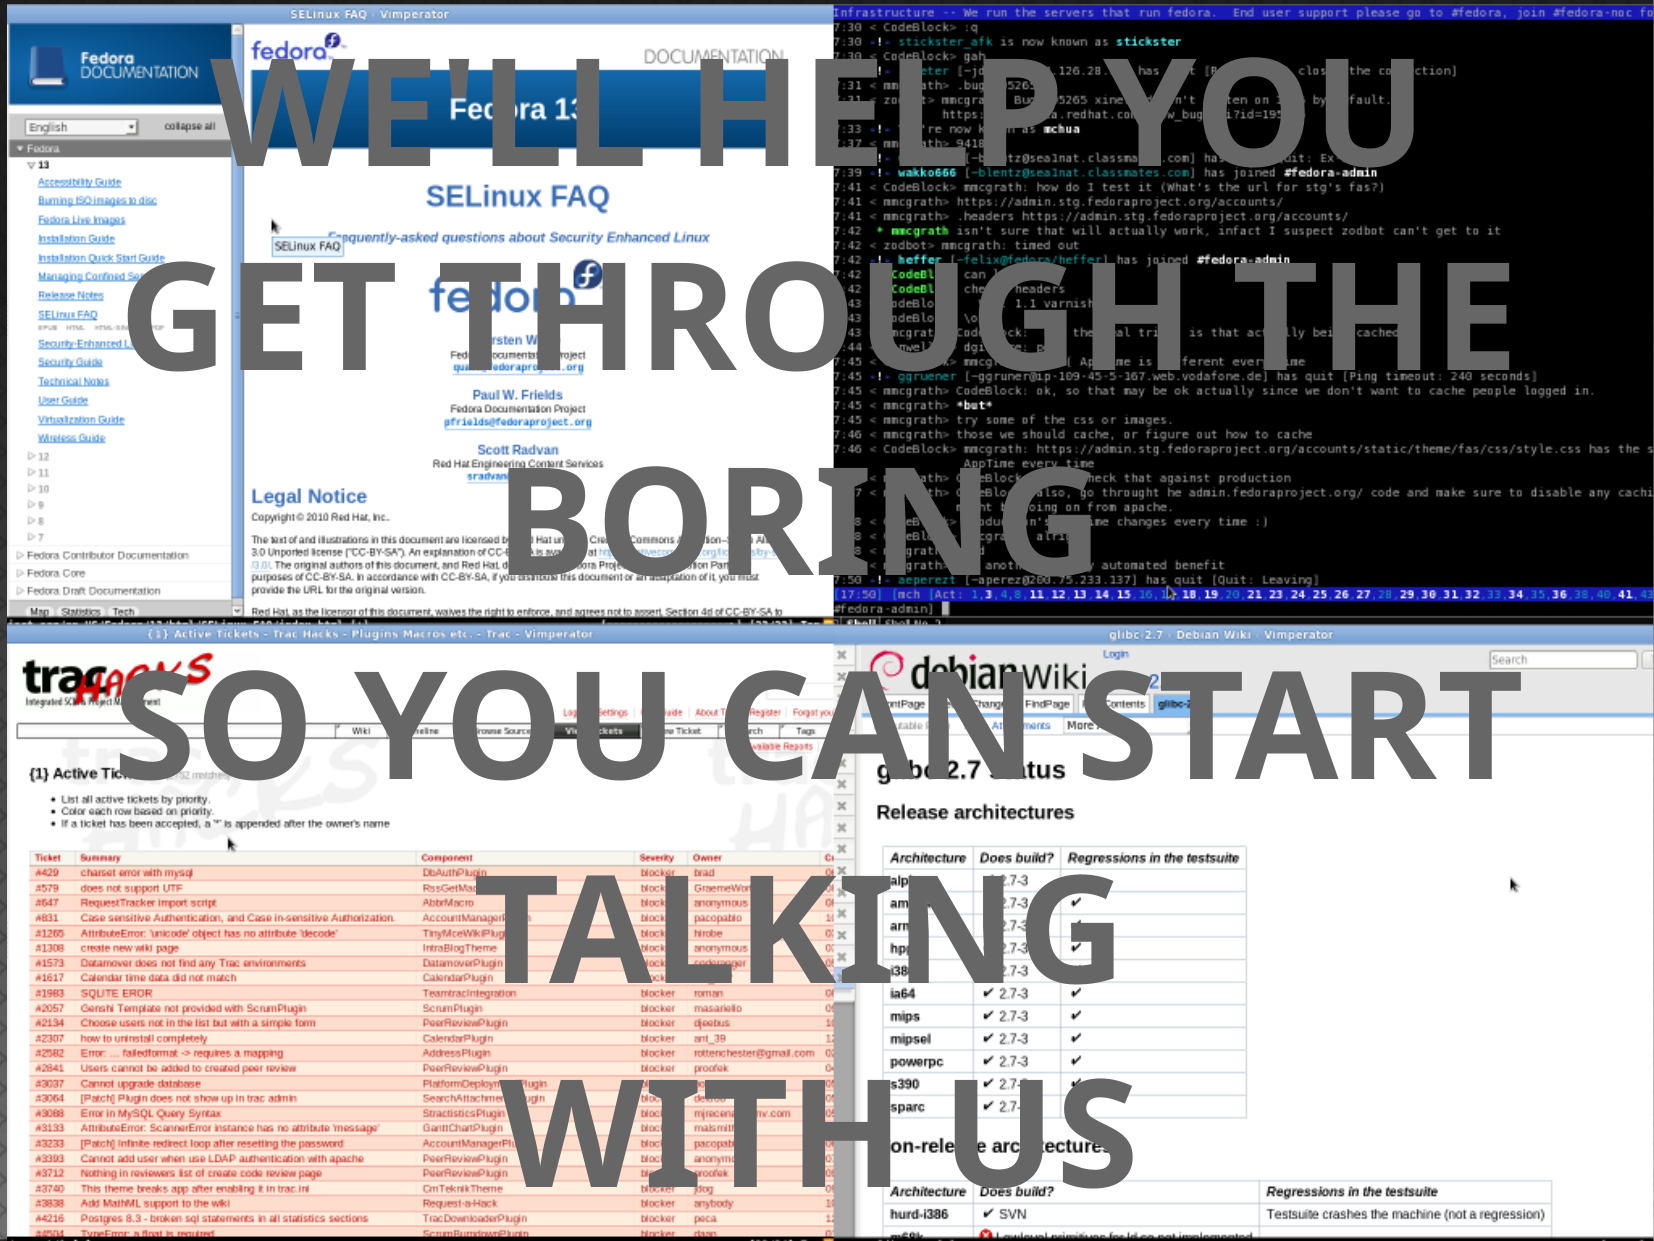

# WE'LL HELP YOU GET THROUGH THE BORING SO YOU CAN START TALKING WITH US